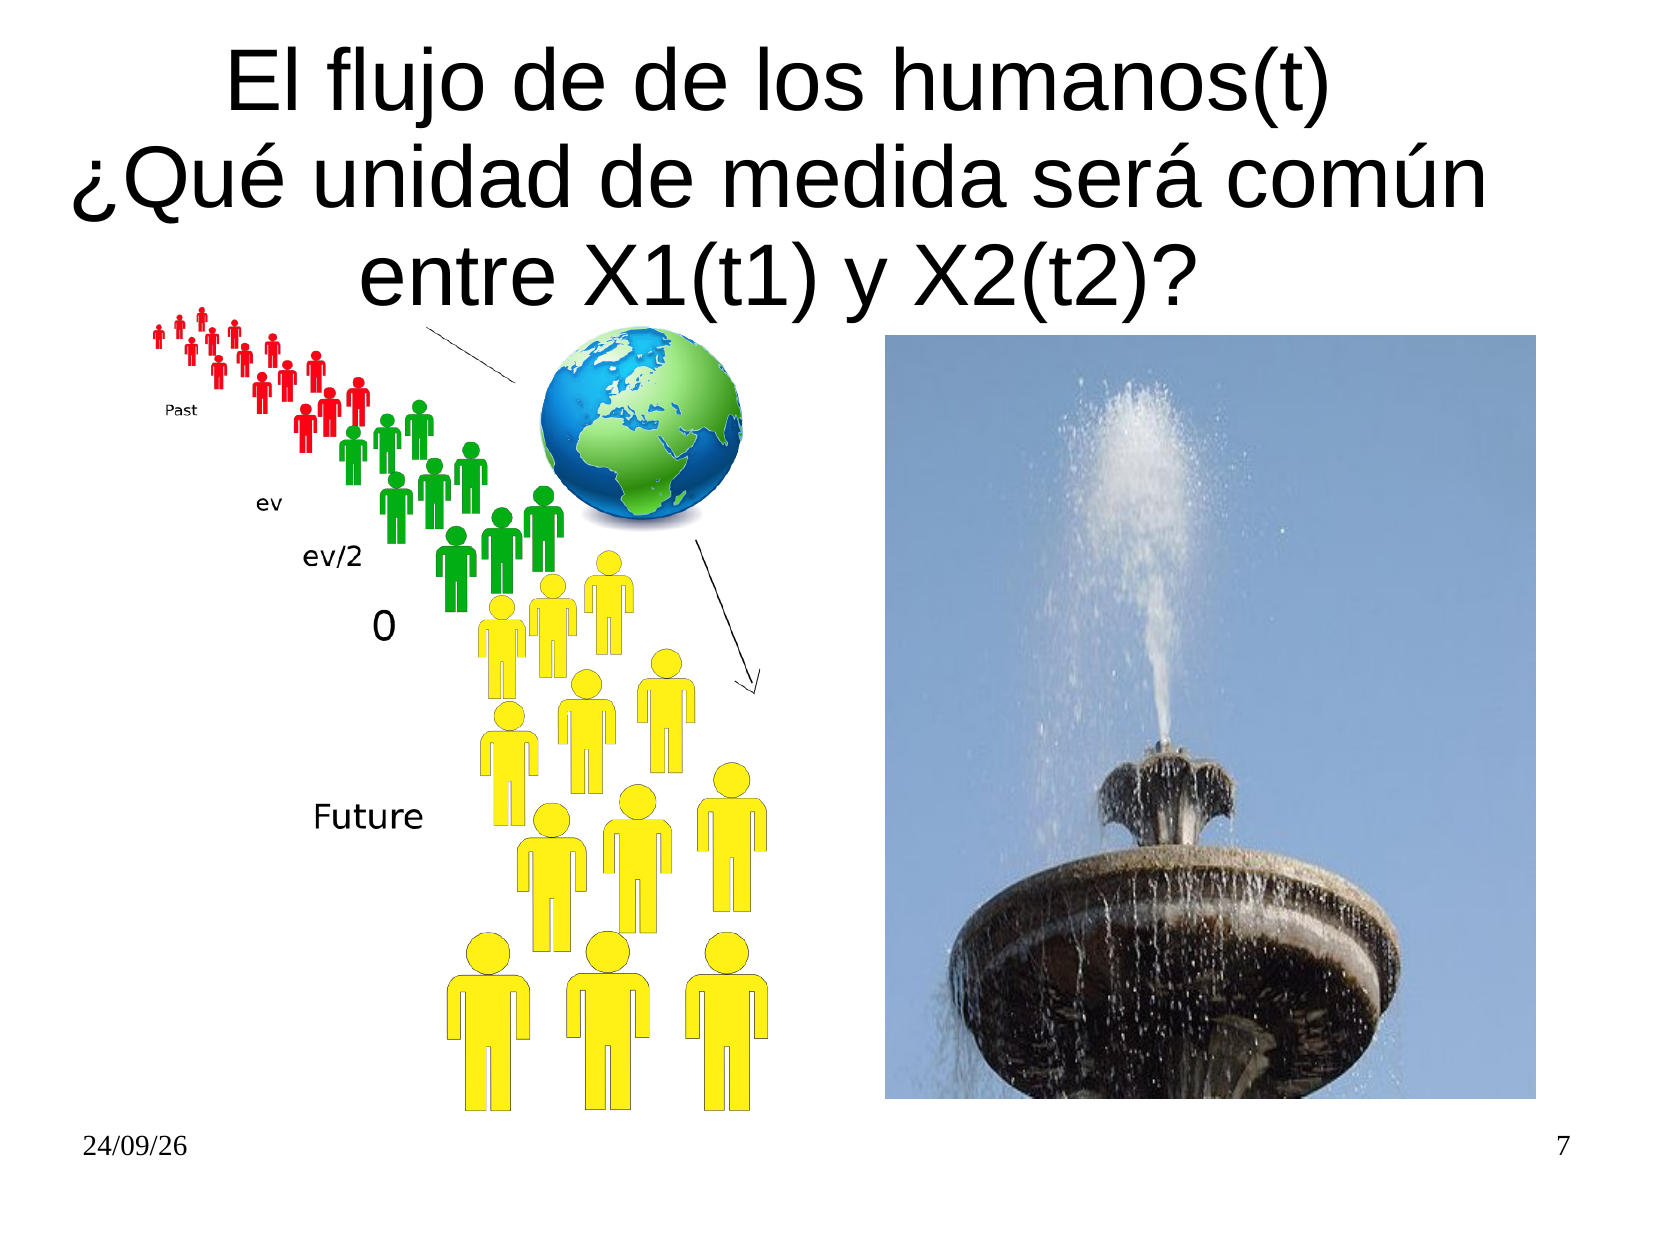

# El flujo de de los humanos(t) ¿Qué unidad de medida será común entre X1(t1) y X2(t2)?
7